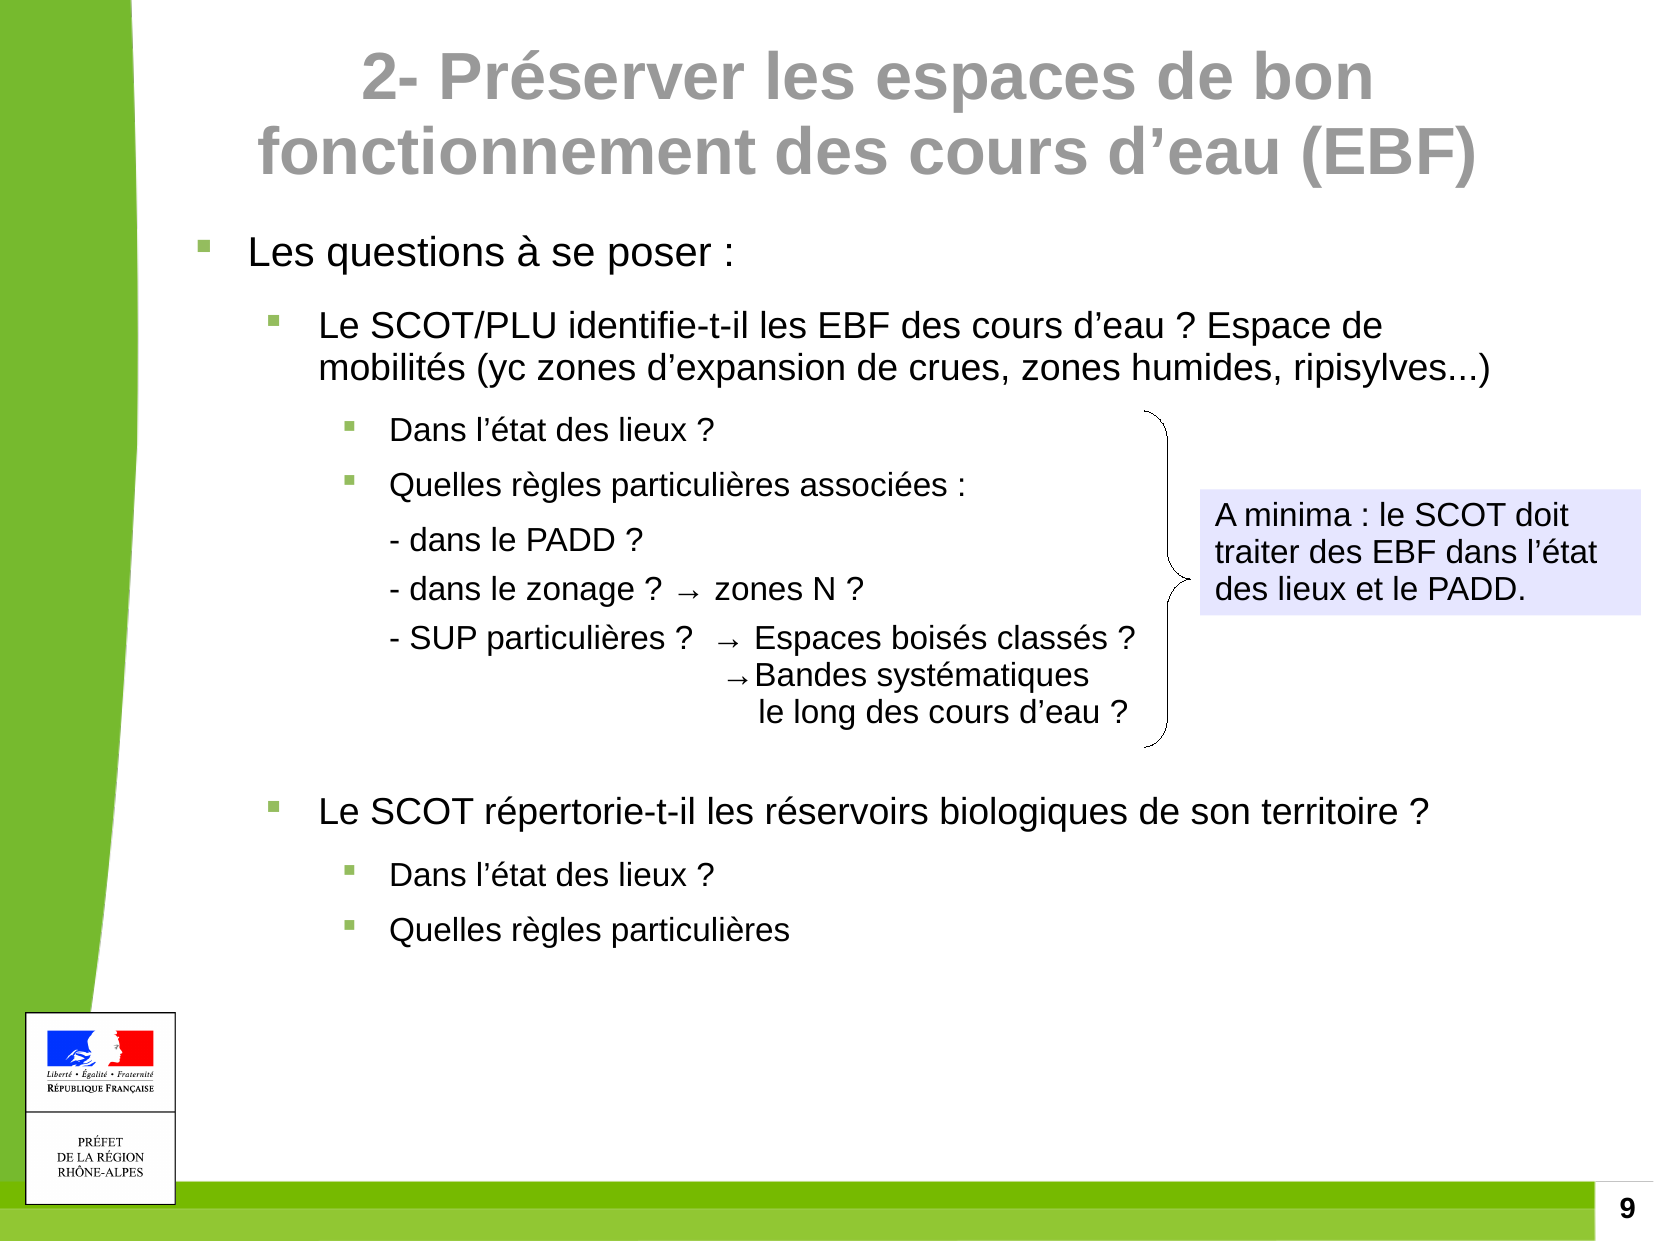

# 2- Préserver les espaces de bon fonctionnement des cours d’eau (EBF)
Les questions à se poser :
Le SCOT/PLU identifie-t-il les EBF des cours d’eau ? Espace de mobilités (yc zones d’expansion de crues, zones humides, ripisylves...)
Dans l’état des lieux ?
Quelles règles particulières associées :
- dans le PADD ?
- dans le zonage ? → zones N ?
- SUP particulières ? → Espaces boisés classés ?
				 →Bandes systématiques
 					le long des cours d’eau ?
Le SCOT répertorie-t-il les réservoirs biologiques de son territoire ?
Dans l’état des lieux ?
Quelles règles particulières
A minima : le SCOT doit traiter des EBF dans l’état des lieux et le PADD.